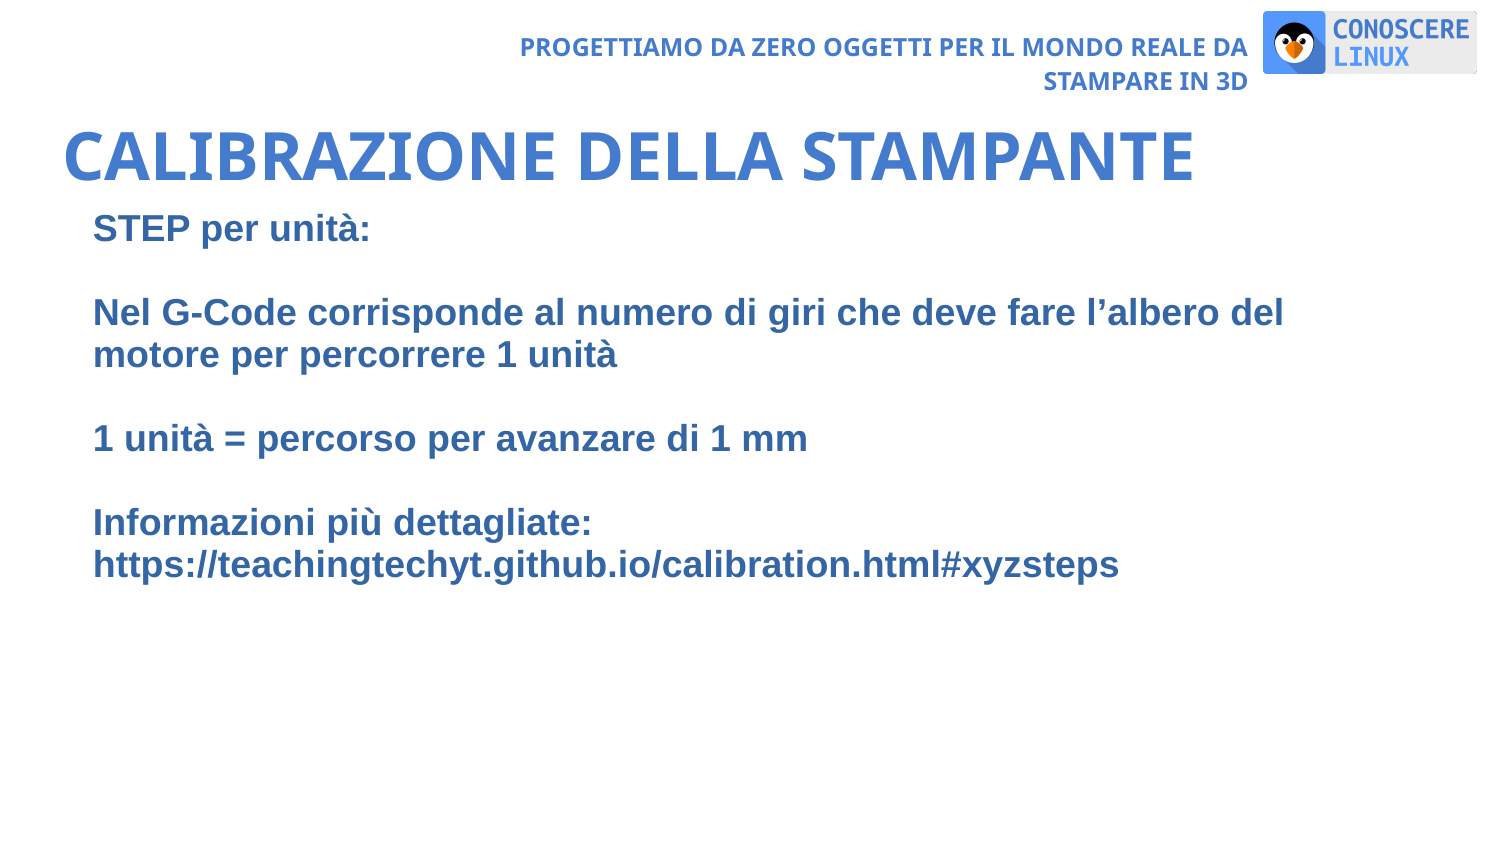

PROGETTIAMO DA ZERO OGGETTI PER IL MONDO REALE DA STAMPARE IN 3D
CALIBRAZIONE DELLA STAMPANTE
STEP per unità:
Nel G-Code corrisponde al numero di giri che deve fare l’albero del motore per percorrere 1 unità
1 unità = percorso per avanzare di 1 mm
Informazioni più dettagliate:
https://teachingtechyt.github.io/calibration.html#xyzsteps